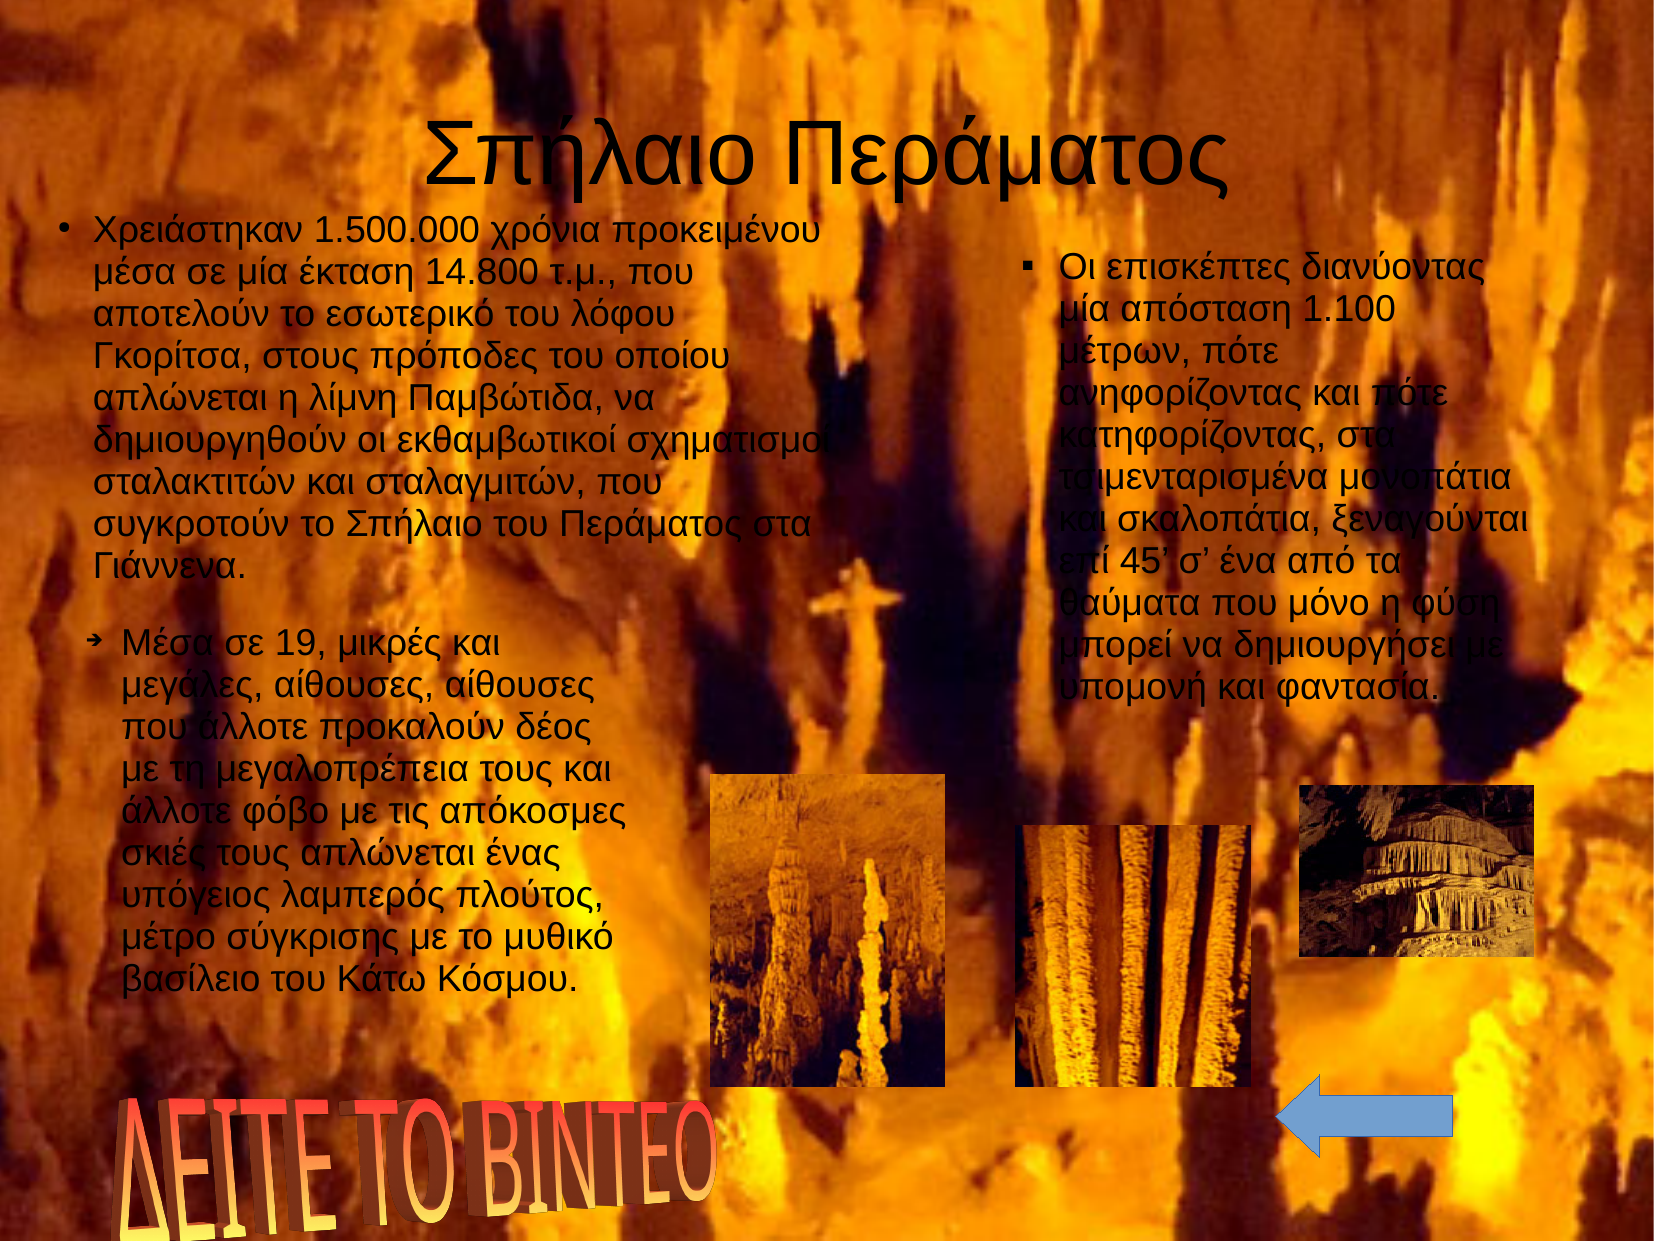

# Σπήλαιο Περάματος
Χρειάστηκαν 1.500.000 χρόνια προκειμένου μέσα σε μία έκταση 14.800 τ.μ., που αποτελούν το εσωτερικό του λόφου Γκορίτσα, στους πρόποδες του οποίου απλώνεται η λίμνη Παμβώτιδα, να δημιουργηθούν οι εκθαμβωτικοί σχηματισμοί σταλακτιτών και σταλαγμιτών, που συγκροτούν το Σπήλαιο του Περάματος στα Γιάννενα.
Οι επισκέπτες διανύοντας μία απόσταση 1.100 μέτρων, πότε ανηφορίζοντας και πότε κατηφορίζοντας, στα τσιμενταρισμένα μονοπάτια και σκαλοπάτια, ξεναγούνται επί 45’ σ’ ένα από τα θαύματα που μόνο η φύση μπορεί να δημιουργήσει με υπομονή και φαντασία.
Μέσα σε 19, μικρές και μεγάλες, αίθουσες, αίθουσες που άλλοτε προκαλούν δέος με τη μεγαλοπρέπεια τους και άλλοτε φόβο με τις απόκοσμες σκιές τους απλώνεται ένας υπόγειος λαμπερός πλούτος, μέτρο σύγκρισης με το μυθικό βασίλειο του Κάτω Κόσμου.
ΔΕΙΤΕ ΤΟ ΒΙΝΤΕΟ